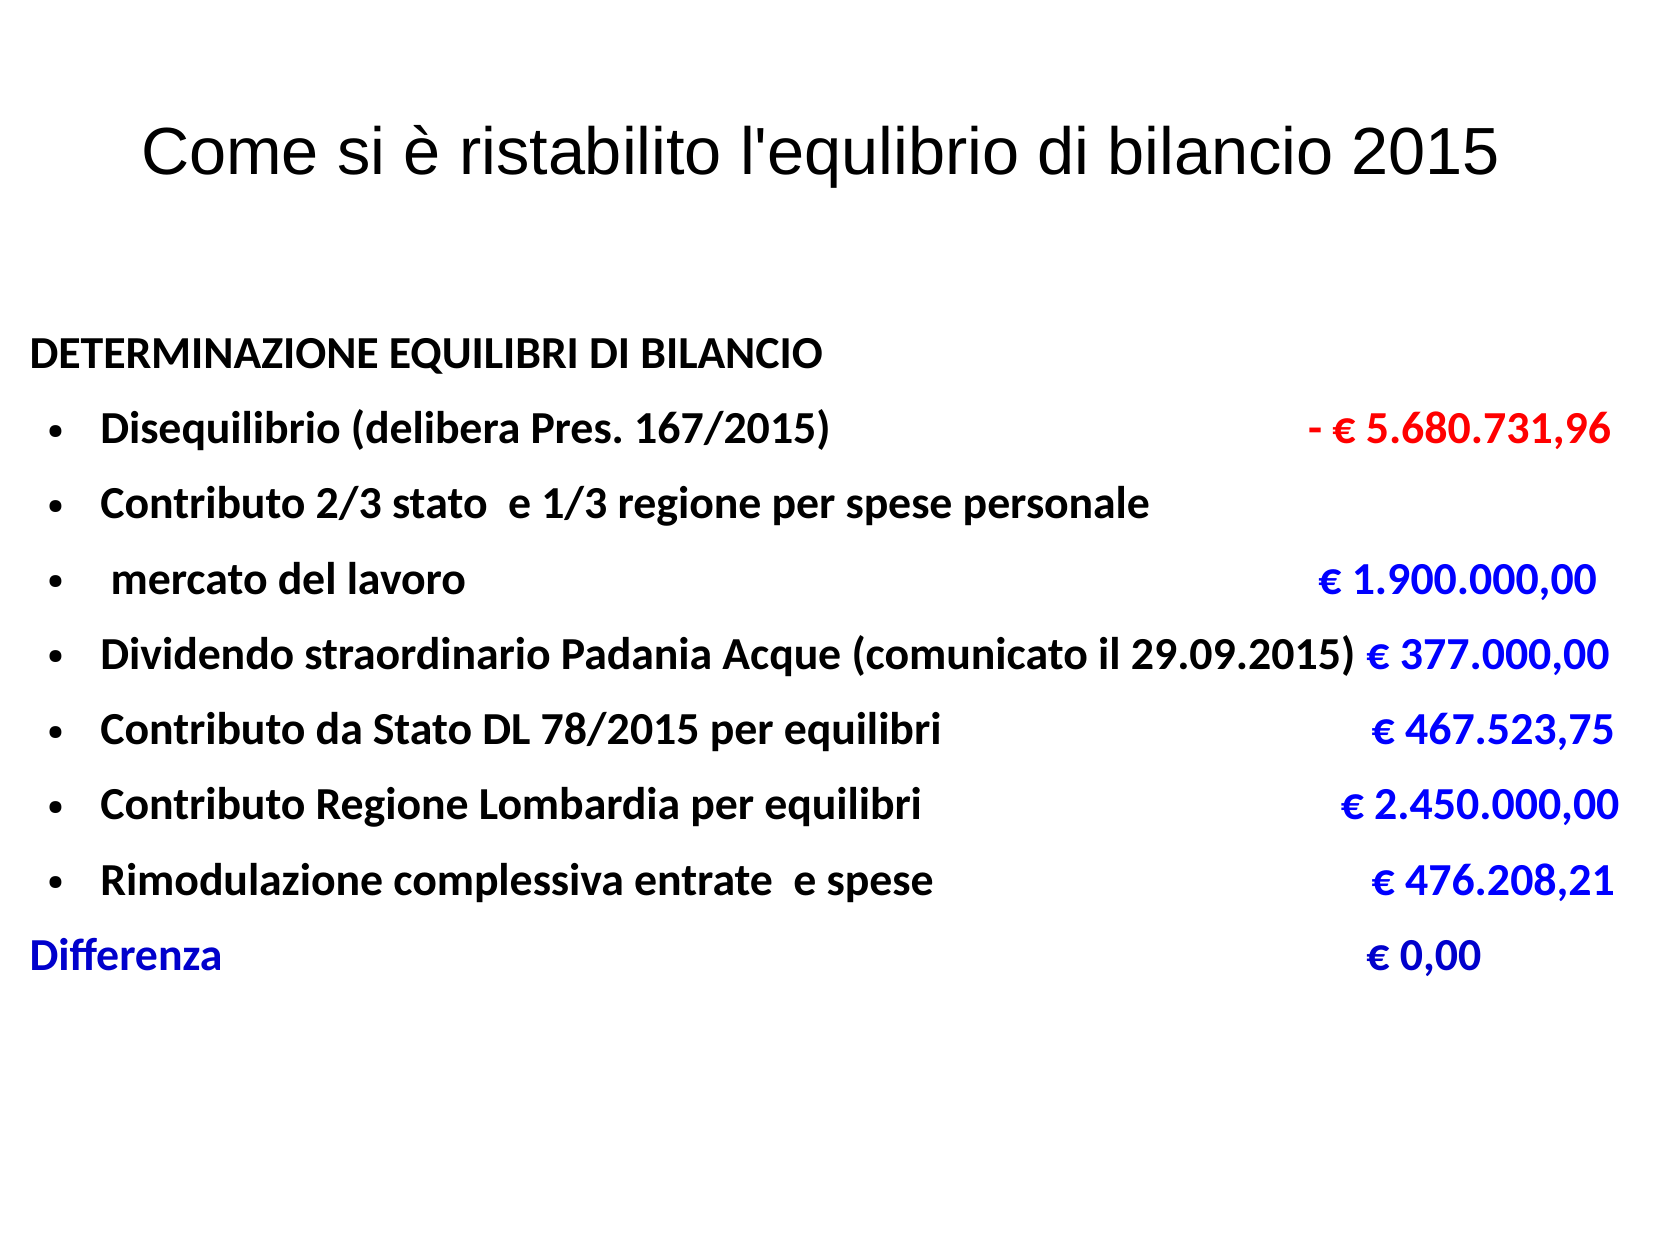

# Come si è ristabilito l'equlibrio di bilancio 2015
DETERMINAZIONE EQUILIBRI DI BILANCIO
Disequilibrio (delibera Pres. 167/2015)					 - € 5.680.731,96
Contributo 2/3 stato e 1/3 regione per spese personale
 mercato del lavoro 									 € 1.900.000,00
Dividendo straordinario Padania Acque (comunicato il 29.09.2015) € 377.000,00
Contributo da Stato DL 78/2015 per equilibri 				 € 467.523,75
Contributo Regione Lombardia per equilibri 				 € 2.450.000,00
Rimodulazione complessiva entrate e spese				 € 476.208,21
Differenza															 € 0,00